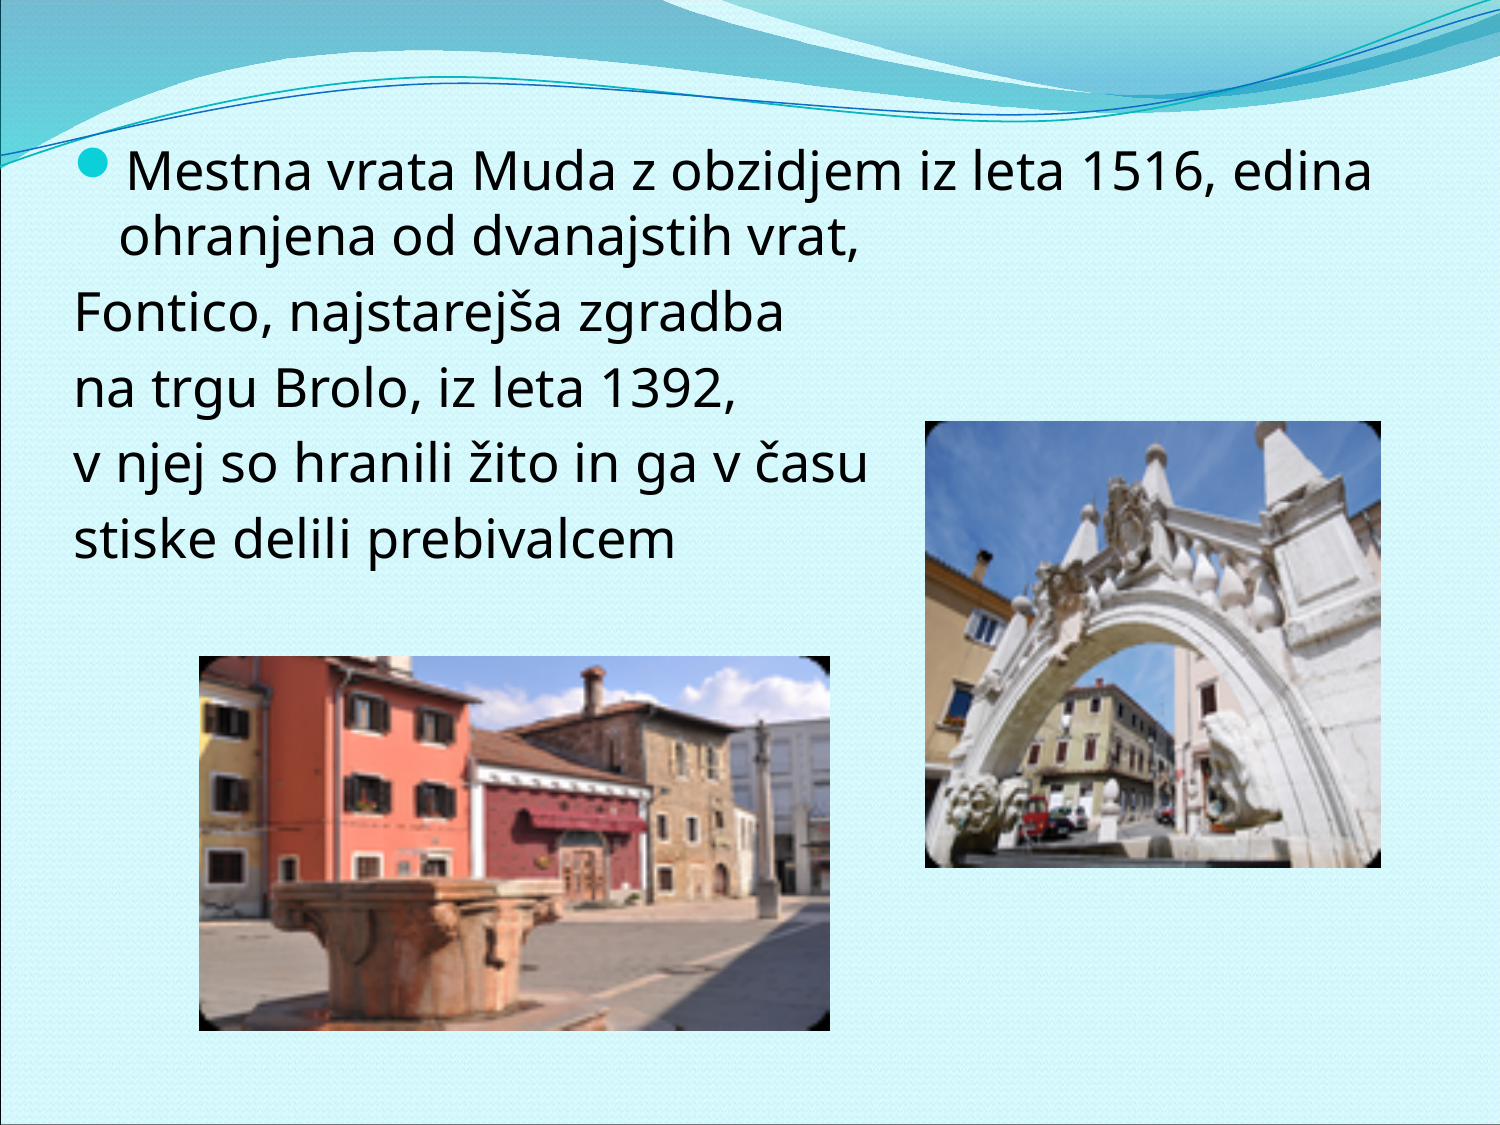

# Mestna vrata Muda z obzidjem iz leta 1516, edina ohranjena od dvanajstih vrat,
Fontico, najstarejša zgradba
na trgu Brolo, iz leta 1392,
v njej so hranili žito in ga v času
stiske delili prebivalcem